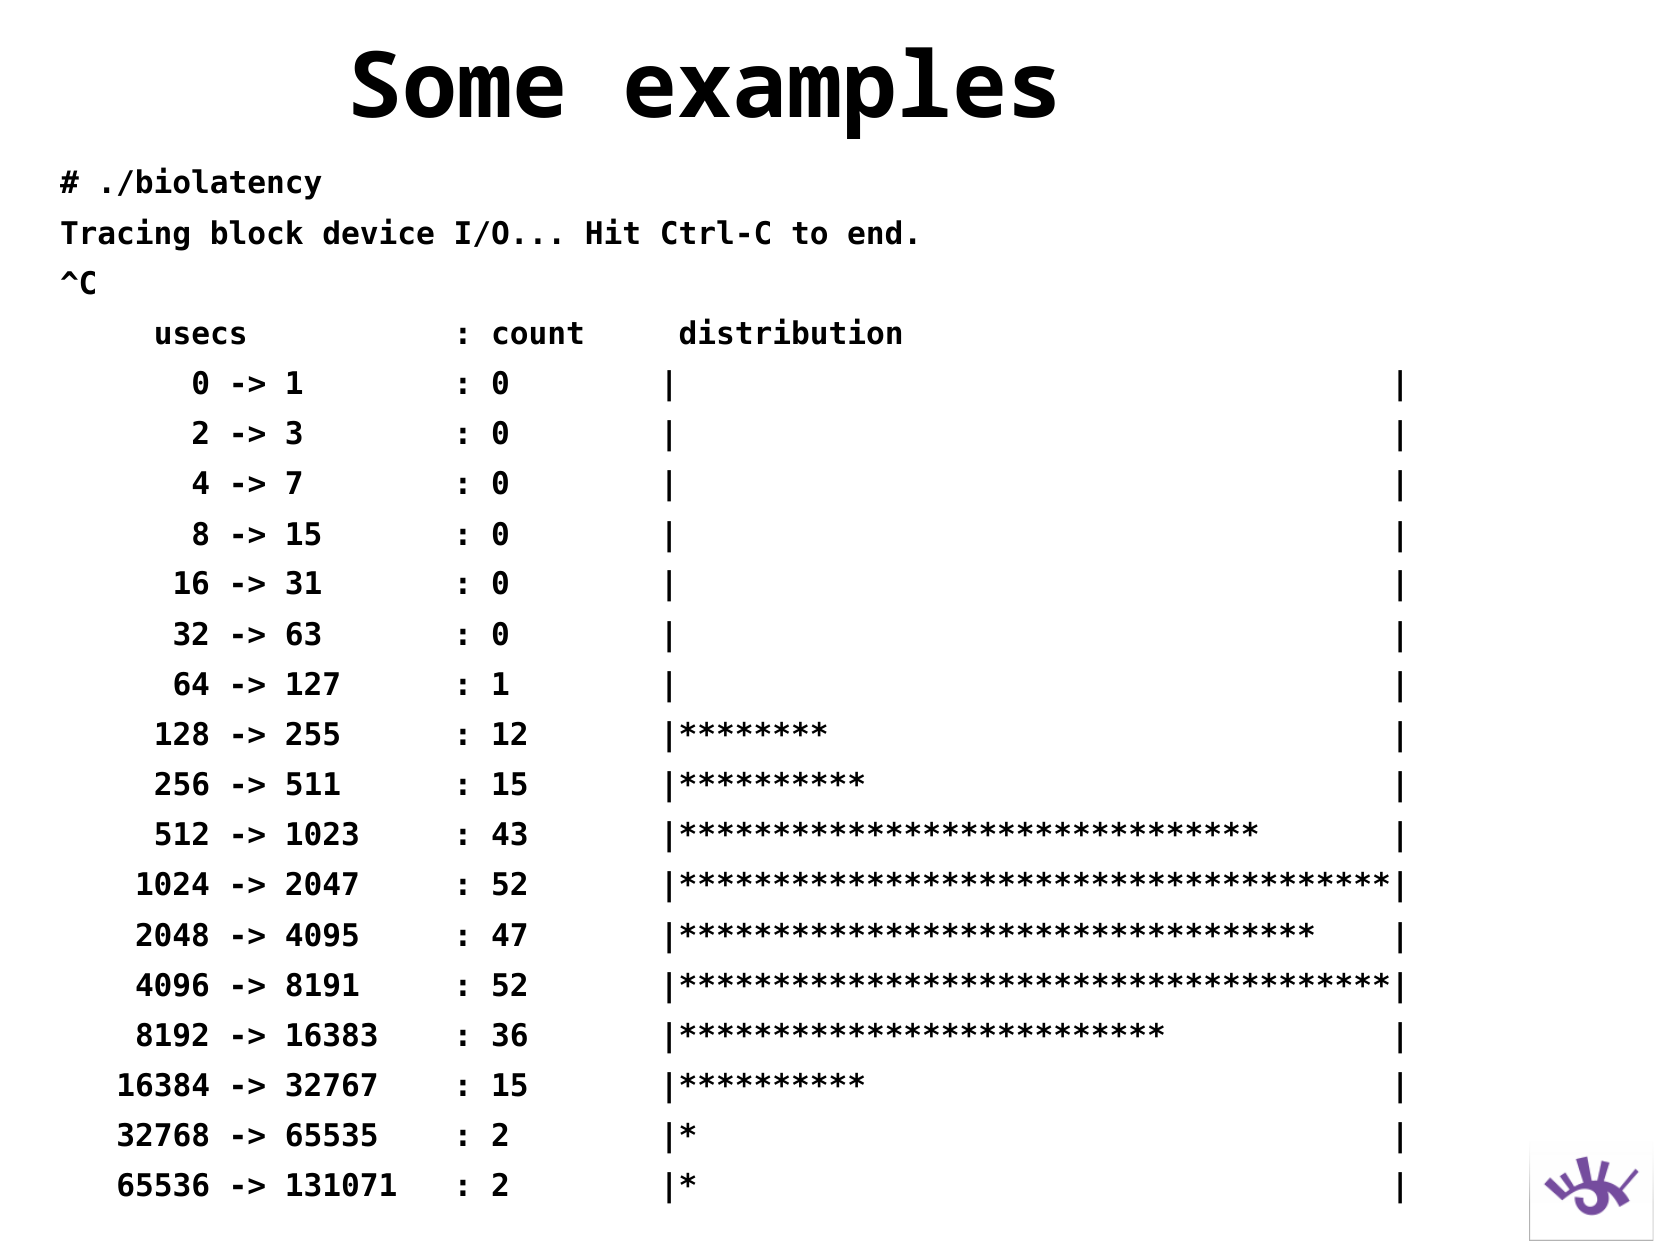

# Some examples
# ./biolatency
Tracing block device I/O... Hit Ctrl-C to end.
^C
 usecs : count distribution
 0 -> 1 : 0 | |
 2 -> 3 : 0 | |
 4 -> 7 : 0 | |
 8 -> 15 : 0 | |
 16 -> 31 : 0 | |
 32 -> 63 : 0 | |
 64 -> 127 : 1 | |
 128 -> 255 : 12 |******** |
 256 -> 511 : 15 |********** |
 512 -> 1023 : 43 |******************************* |
 1024 -> 2047 : 52 |**************************************|
 2048 -> 4095 : 47 |********************************** |
 4096 -> 8191 : 52 |**************************************|
 8192 -> 16383 : 36 |************************** |
 16384 -> 32767 : 15 |********** |
 32768 -> 65535 : 2 |* |
 65536 -> 131071 : 2 |* |